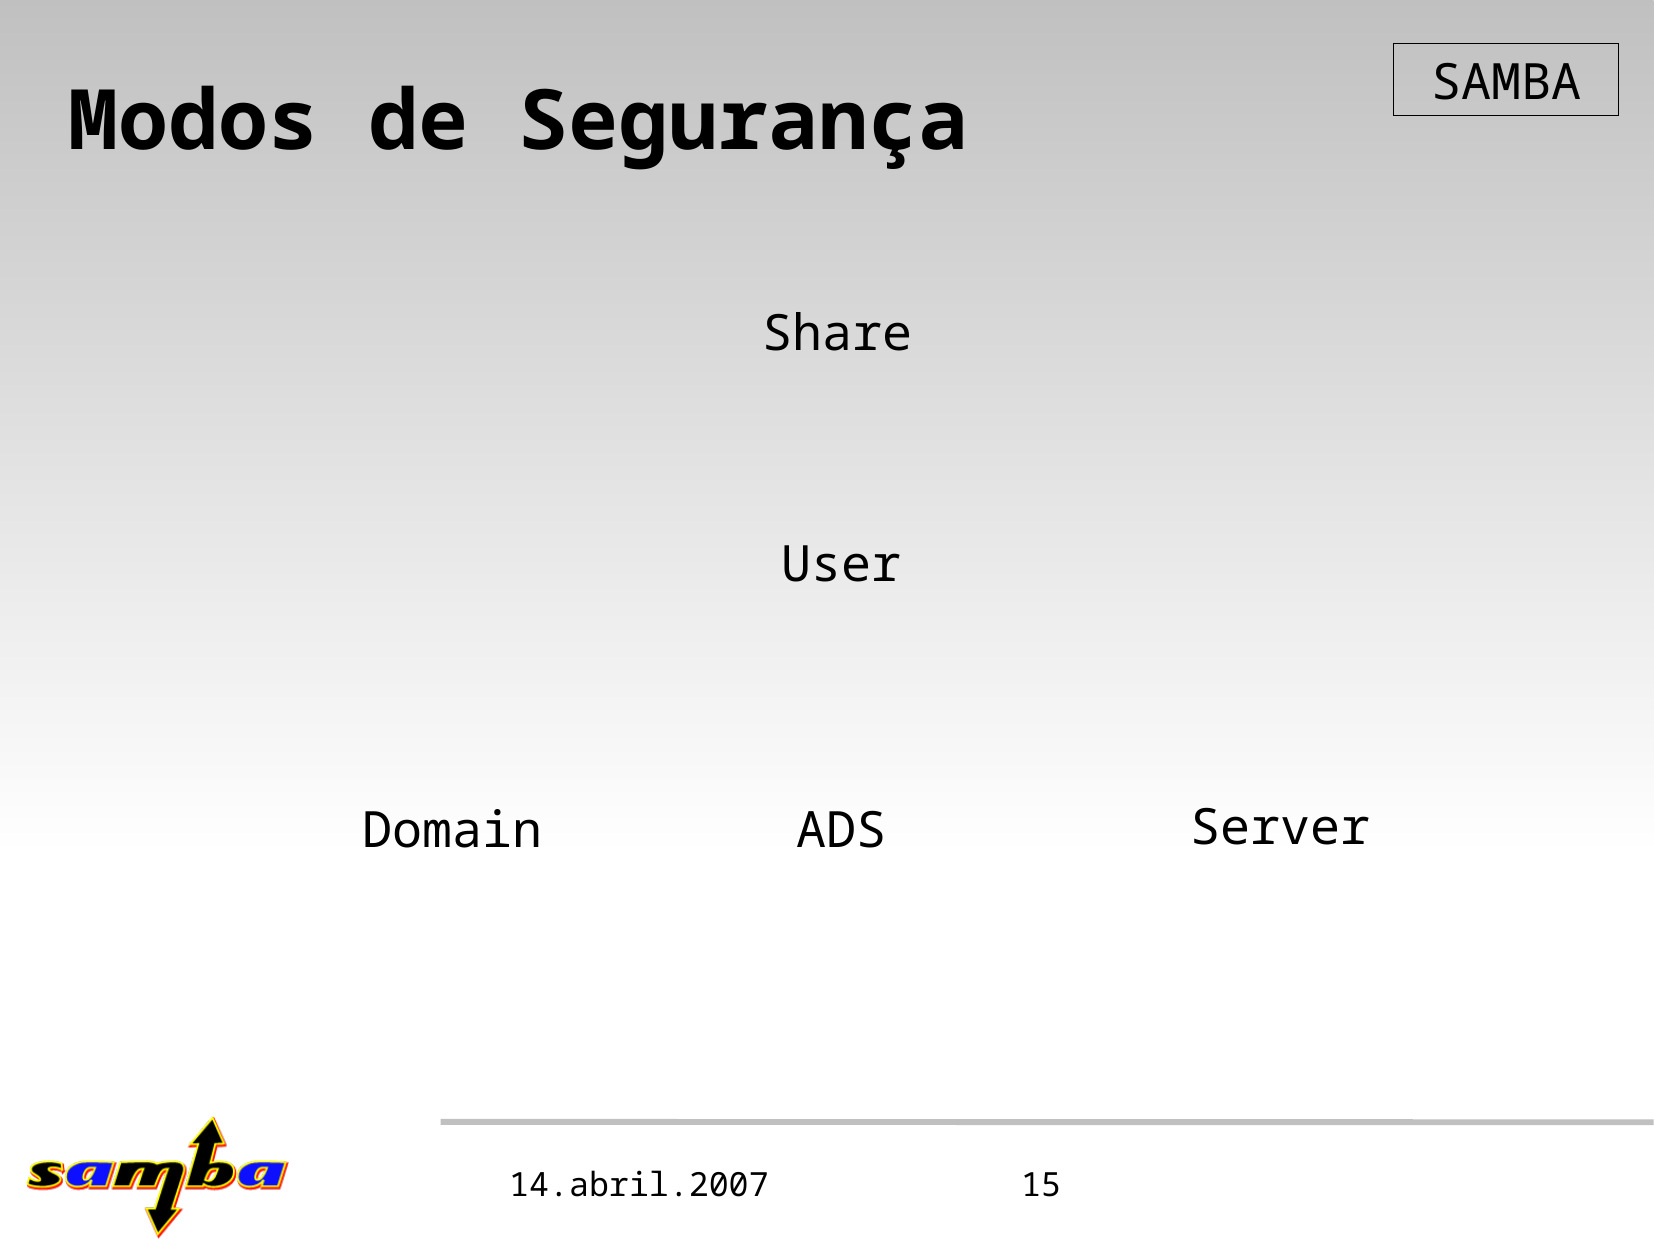

SAMBA
Modos de Segurança
Share
User
Server
Domain
ADS